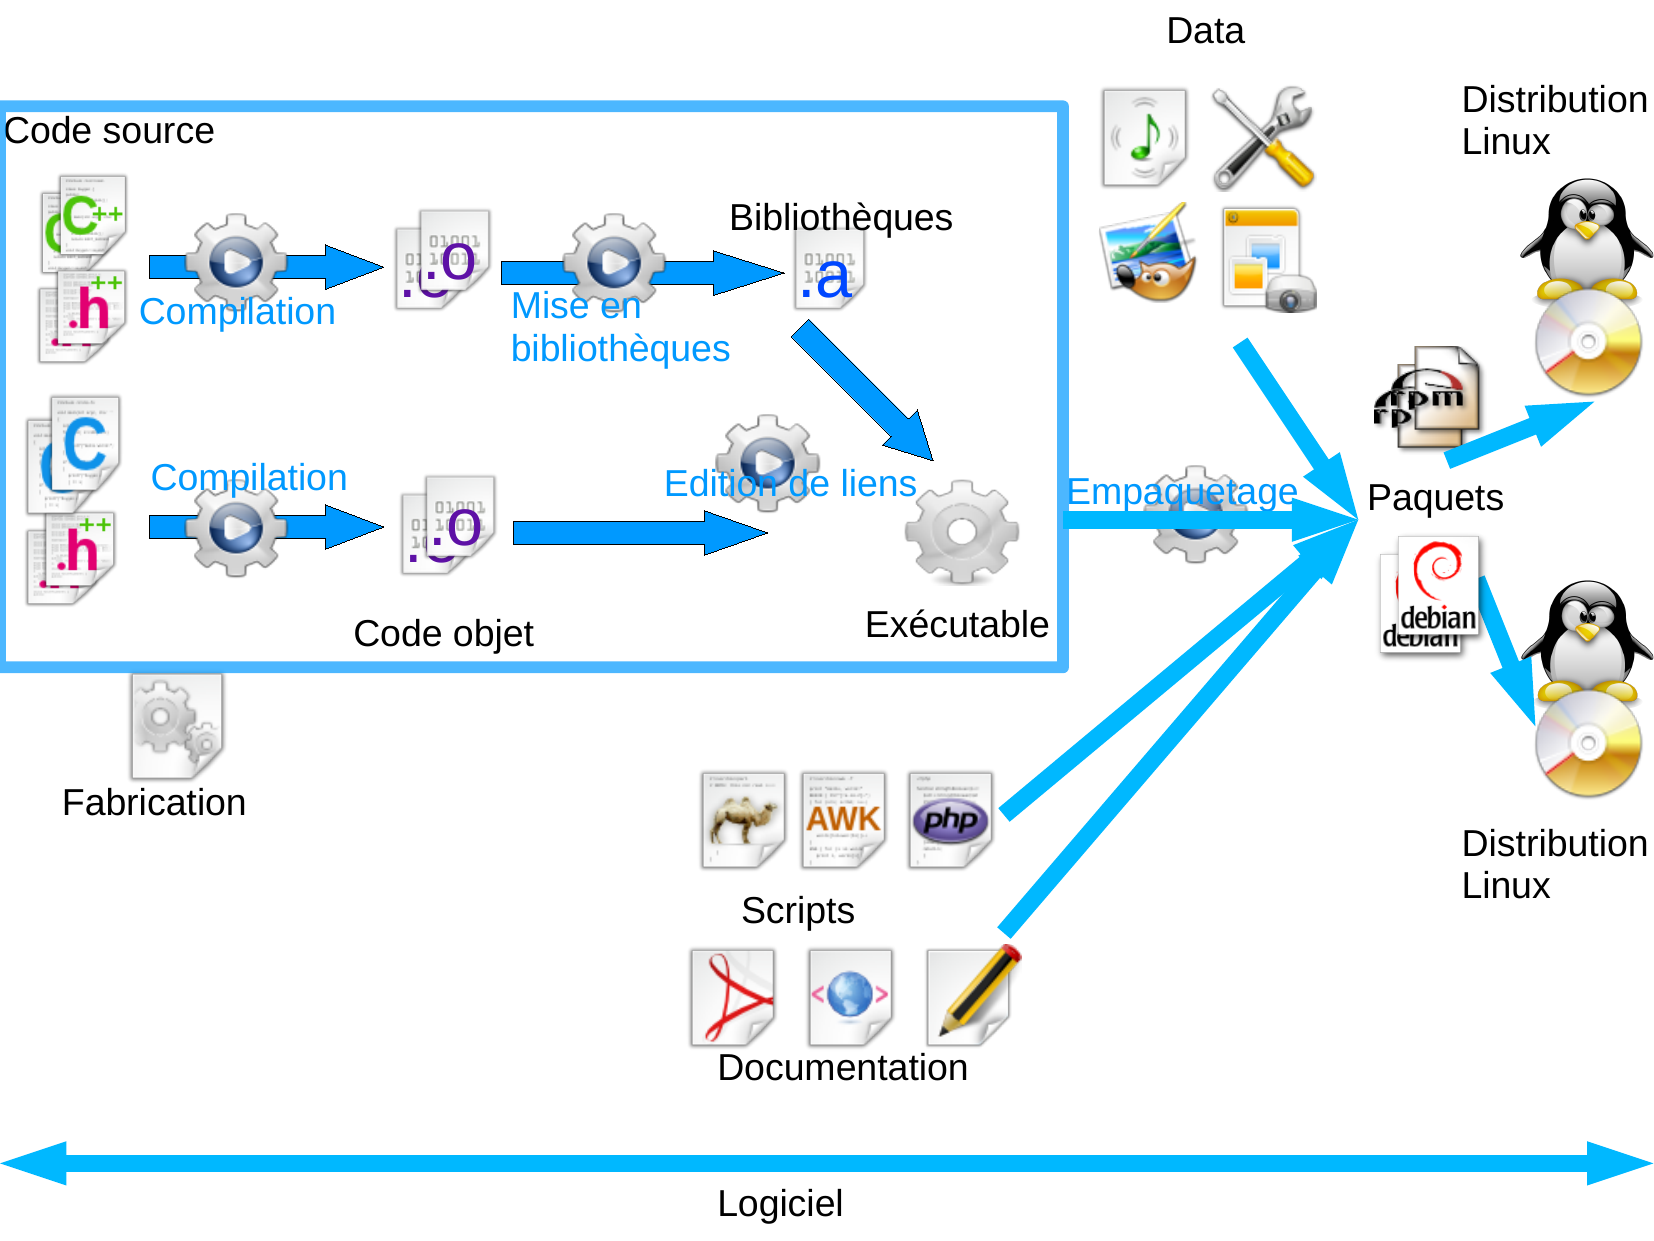

Data
Distribution
Linux
Code source
Bibliothèques
.o
.o
.a
Mise en
bibliothèques
Compilation
Compilation
Edition de liens
Empaquetage
Paquets
.o
.o
Exécutable
Code objet
Fabrication
Distribution
Linux
Scripts
Documentation
Logiciel